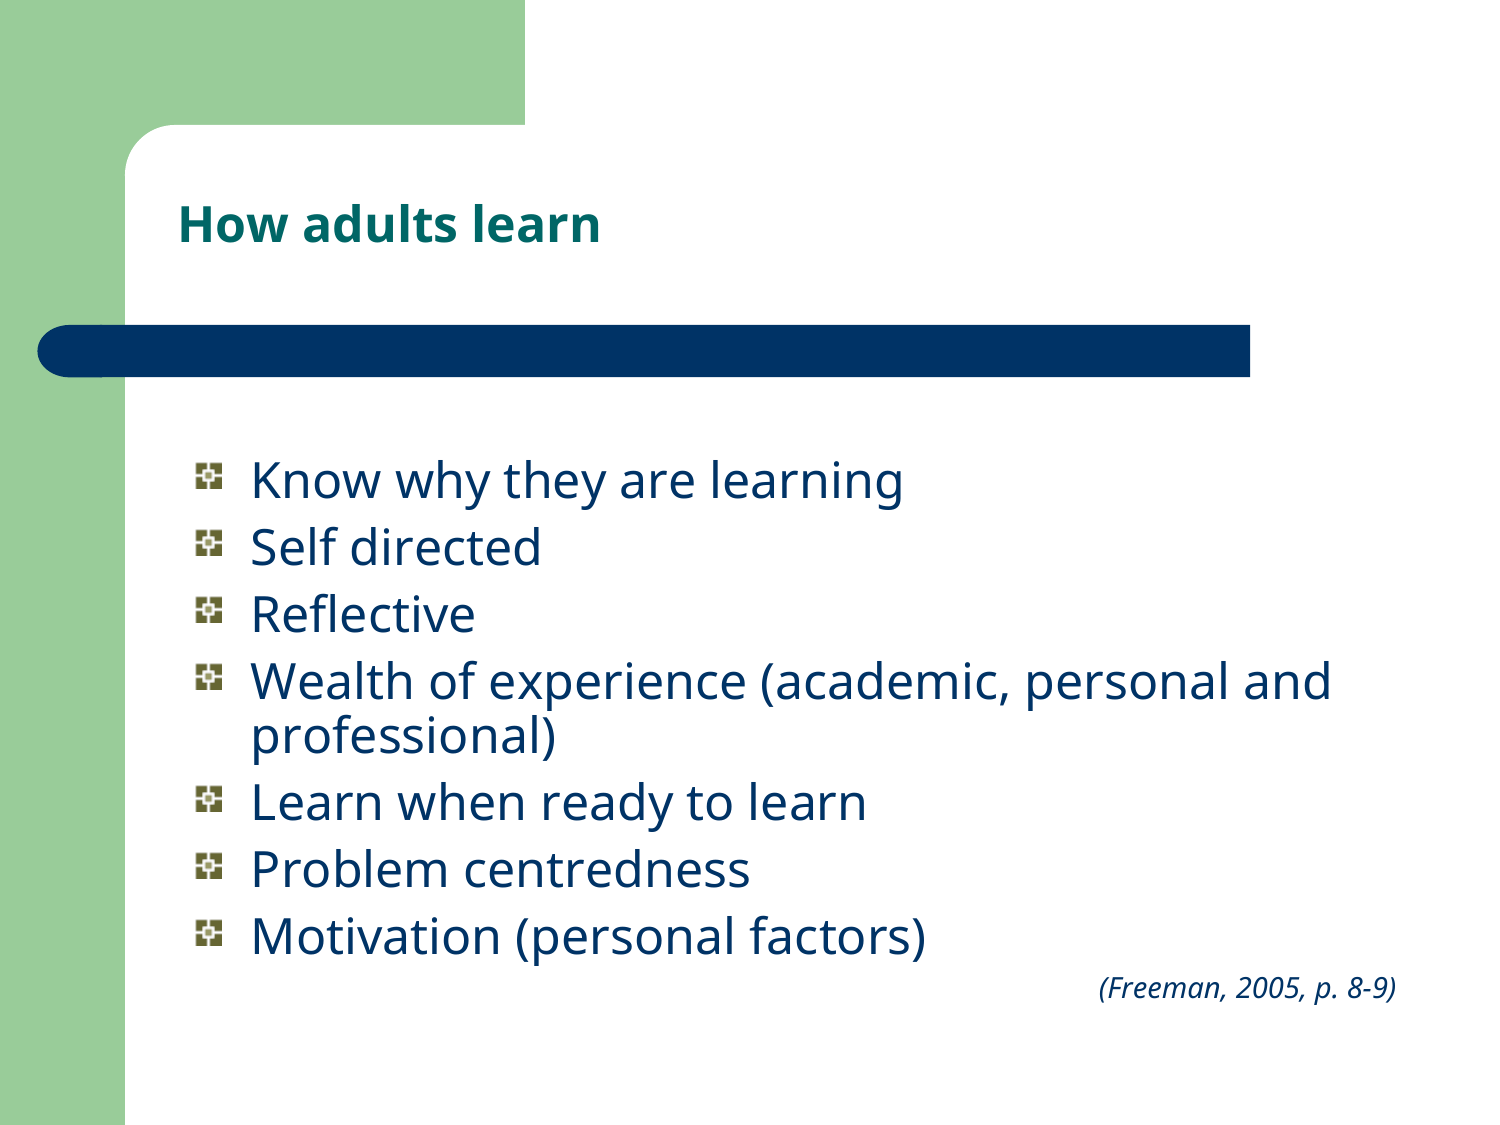

# How adults learn
Know why they are learning
Self directed
Reflective
Wealth of experience (academic, personal and professional)
Learn when ready to learn
Problem centredness
Motivation (personal factors)
(Freeman, 2005, p. 8-9)